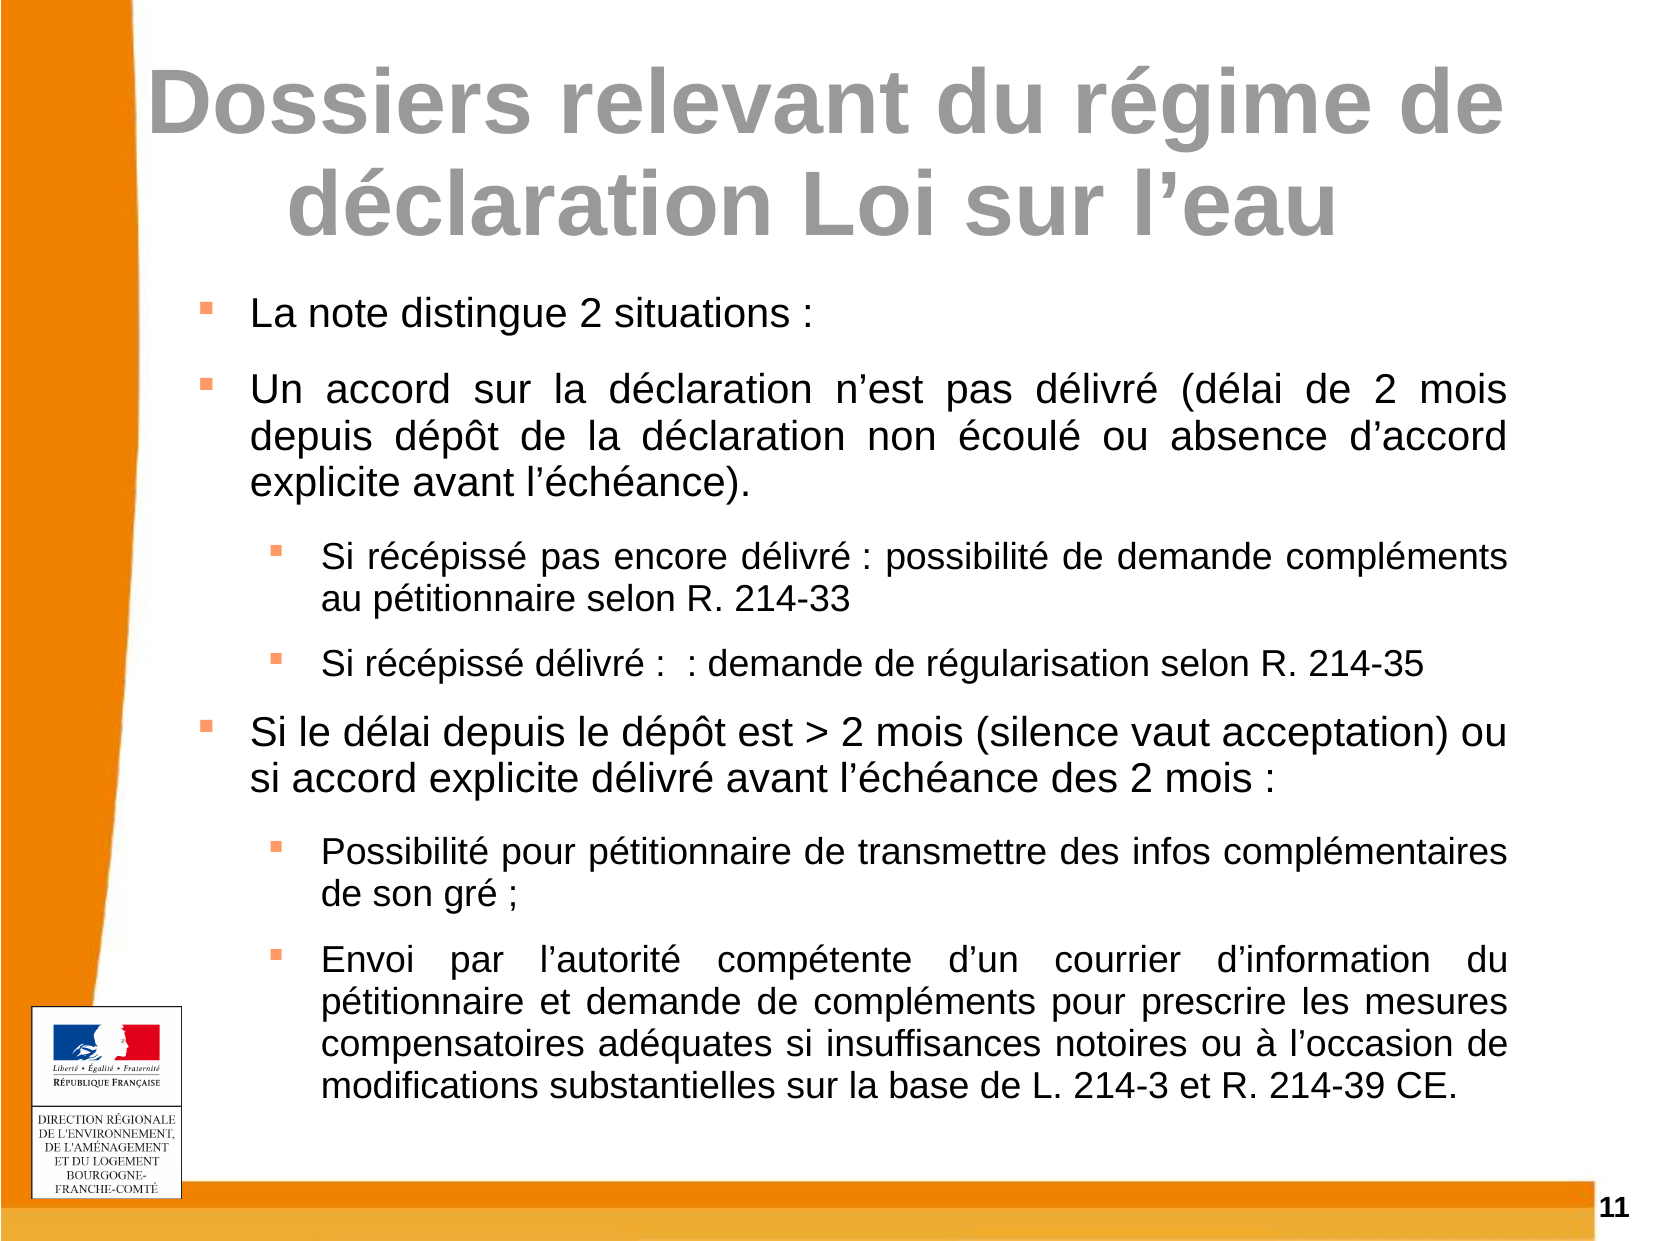

# Dossiers relevant du régime de déclaration Loi sur l’eau
La note distingue 2 situations :
Un accord sur la déclaration n’est pas délivré (délai de 2 mois depuis dépôt de la déclaration non écoulé ou absence d’accord explicite avant l’échéance).
Si récépissé pas encore délivré : possibilité de demande compléments au pétitionnaire selon R. 214-33
Si récépissé délivré :  : demande de régularisation selon R. 214-35
Si le délai depuis le dépôt est > 2 mois (silence vaut acceptation) ou si accord explicite délivré avant l’échéance des 2 mois :
Possibilité pour pétitionnaire de transmettre des infos complémentaires de son gré ;
Envoi par l’autorité compétente d’un courrier d’information du pétitionnaire et demande de compléments pour prescrire les mesures compensatoires adéquates si insuffisances notoires ou à l’occasion de modifications substantielles sur la base de L. 214-3 et R. 214-39 CE.
11